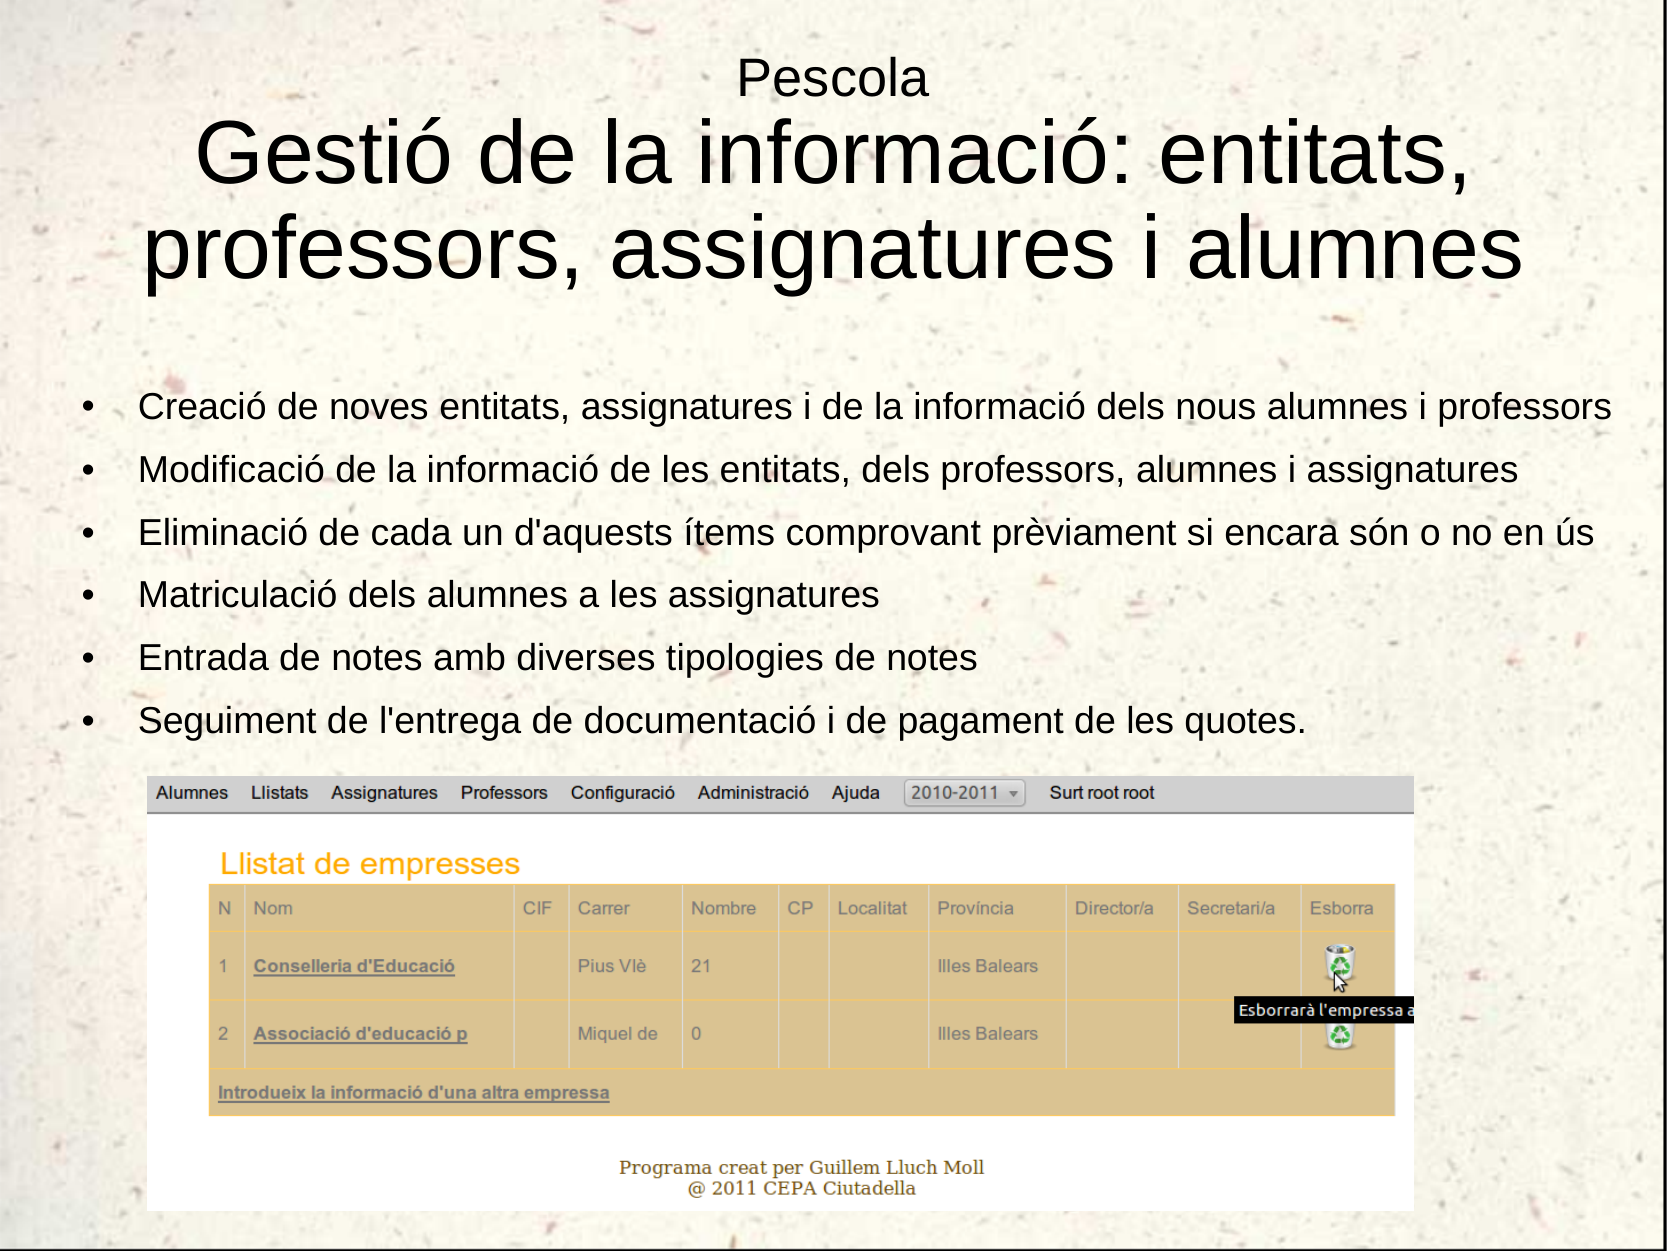

# Pescola Gestió de la informació: entitats, professors, assignatures i alumnes
Creació de noves entitats, assignatures i de la informació dels nous alumnes i professors
Modificació de la informació de les entitats, dels professors, alumnes i assignatures
Eliminació de cada un d'aquests ítems comprovant prèviament si encara són o no en ús
Matriculació dels alumnes a les assignatures
Entrada de notes amb diverses tipologies de notes
Seguiment de l'entrega de documentació i de pagament de les quotes.